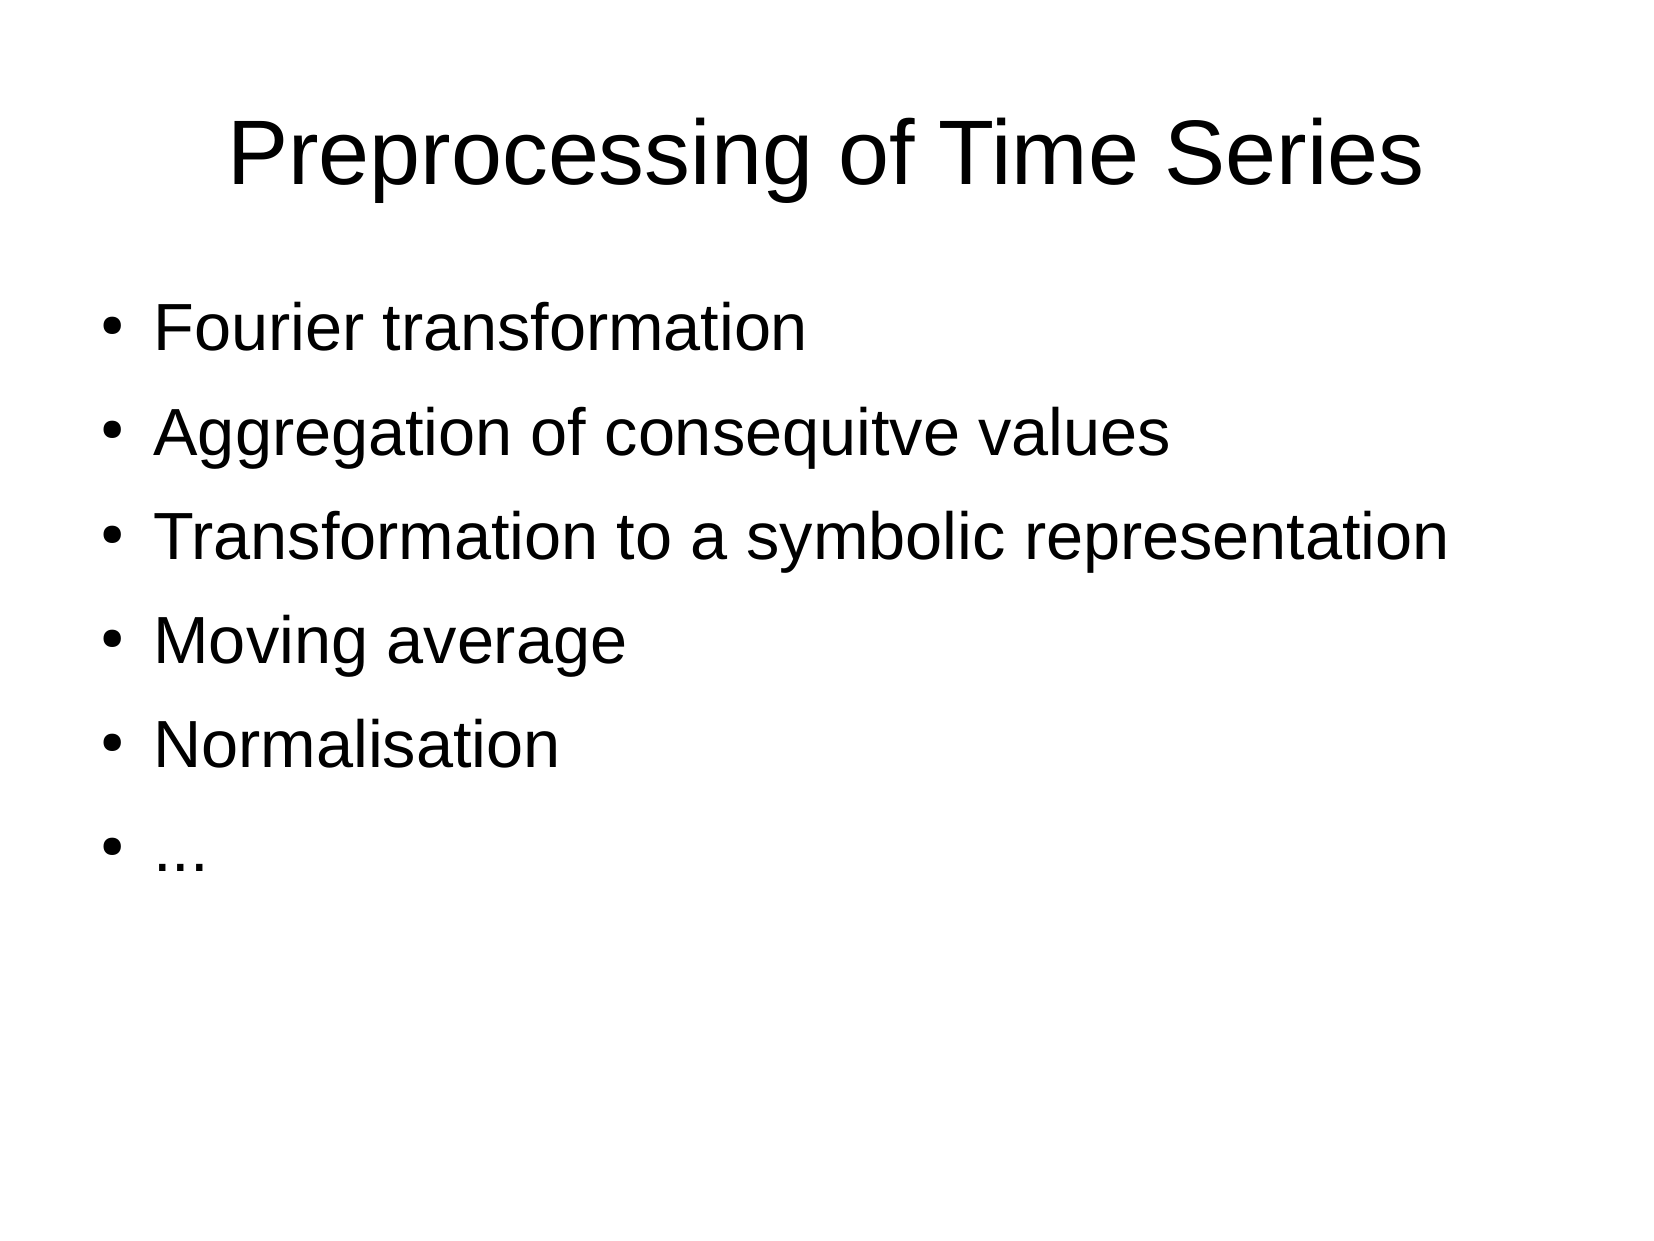

# Preprocessing of Time Series
Fourier transformation
Aggregation of consequitve values
Transformation to a symbolic representation
Moving average
Normalisation
...